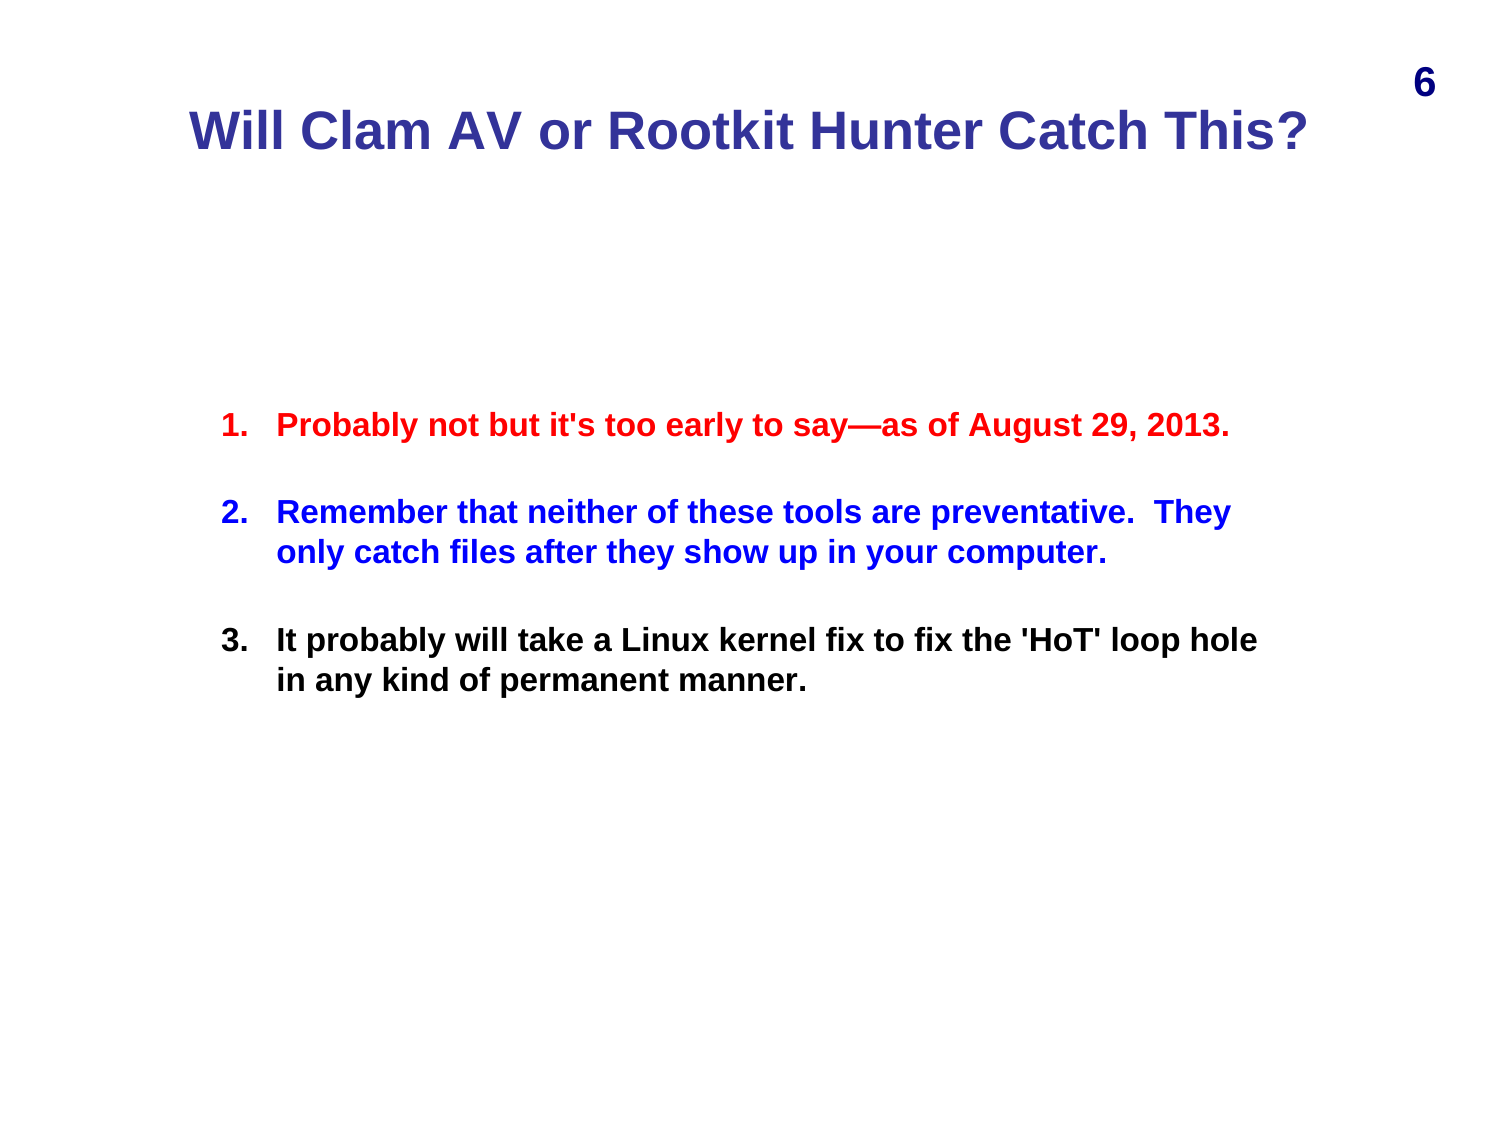

6
# Will Clam AV or Rootkit Hunter Catch This?
1. Probably not but it's too early to say—as of August 29, 2013.
2. Remember that neither of these tools are preventative. They
 only catch files after they show up in your computer.
3. It probably will take a Linux kernel fix to fix the 'HoT' loop hole
 in any kind of permanent manner.